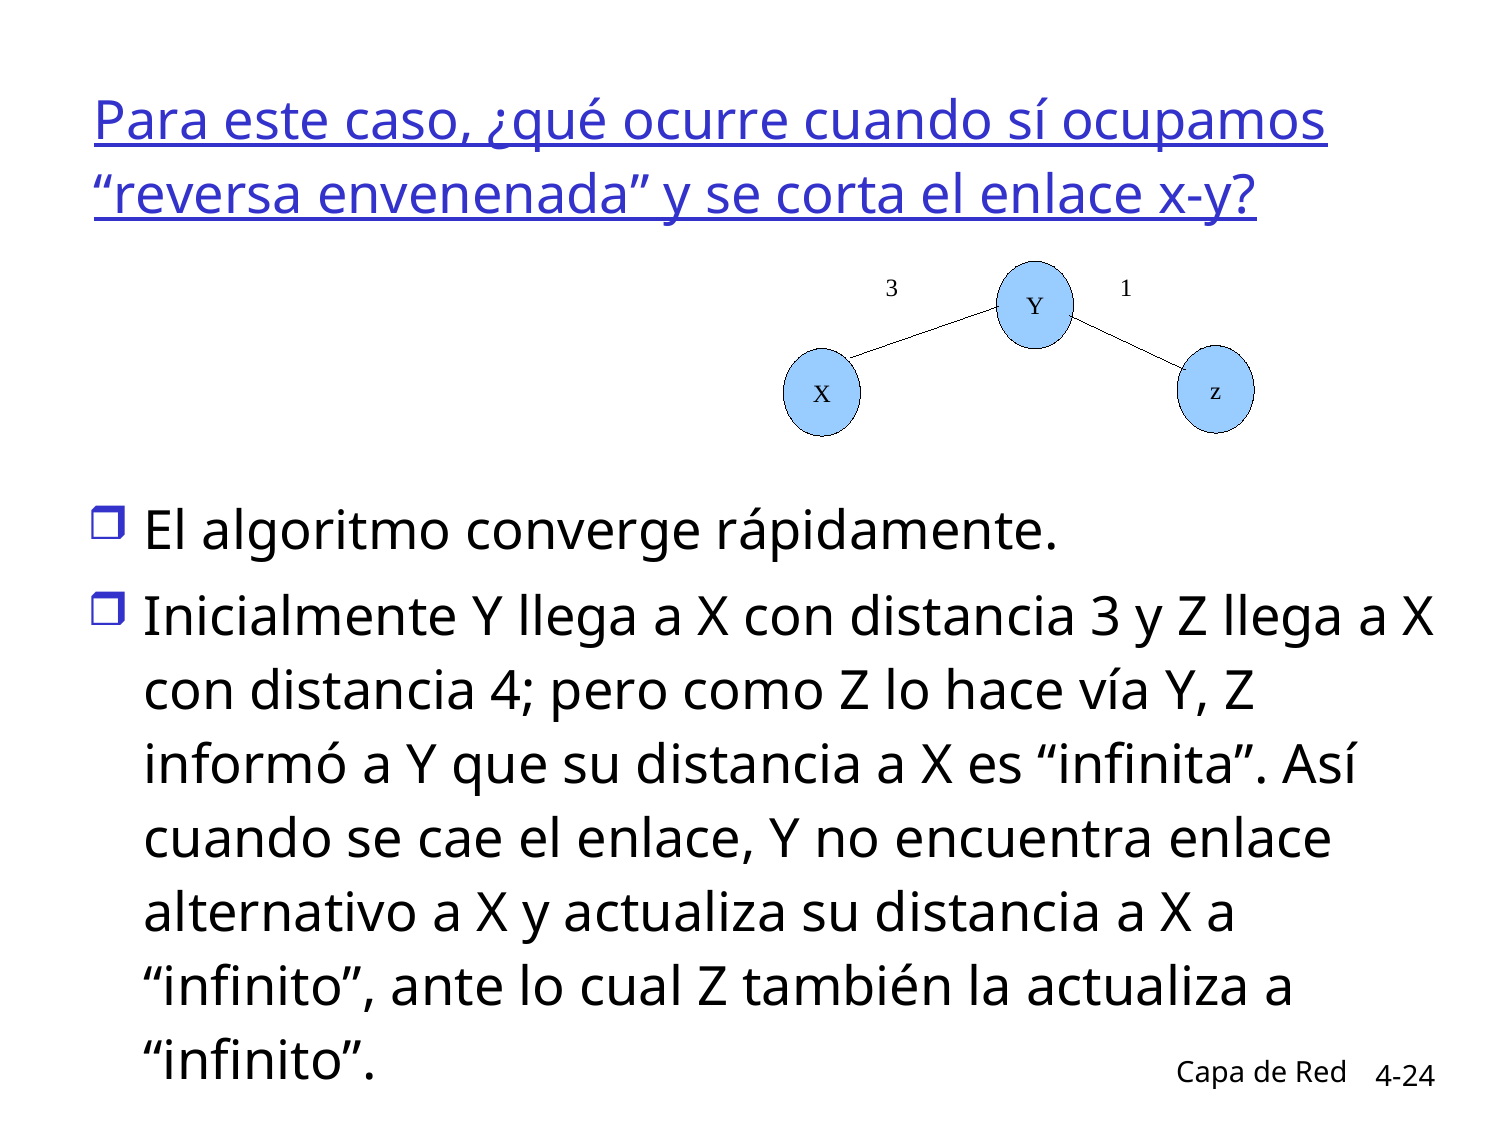

# Para este caso, ¿qué ocurre cuando sí ocupamos “reversa envenenada” y se corta el enlace x-y?
Y
3
1
z
X
El algoritmo converge rápidamente.
Inicialmente Y llega a X con distancia 3 y Z llega a X con distancia 4; pero como Z lo hace vía Y, Z informó a Y que su distancia a X es “infinita”. Así cuando se cae el enlace, Y no encuentra enlace alternativo a X y actualiza su distancia a X a “infinito”, ante lo cual Z también la actualiza a “infinito”.